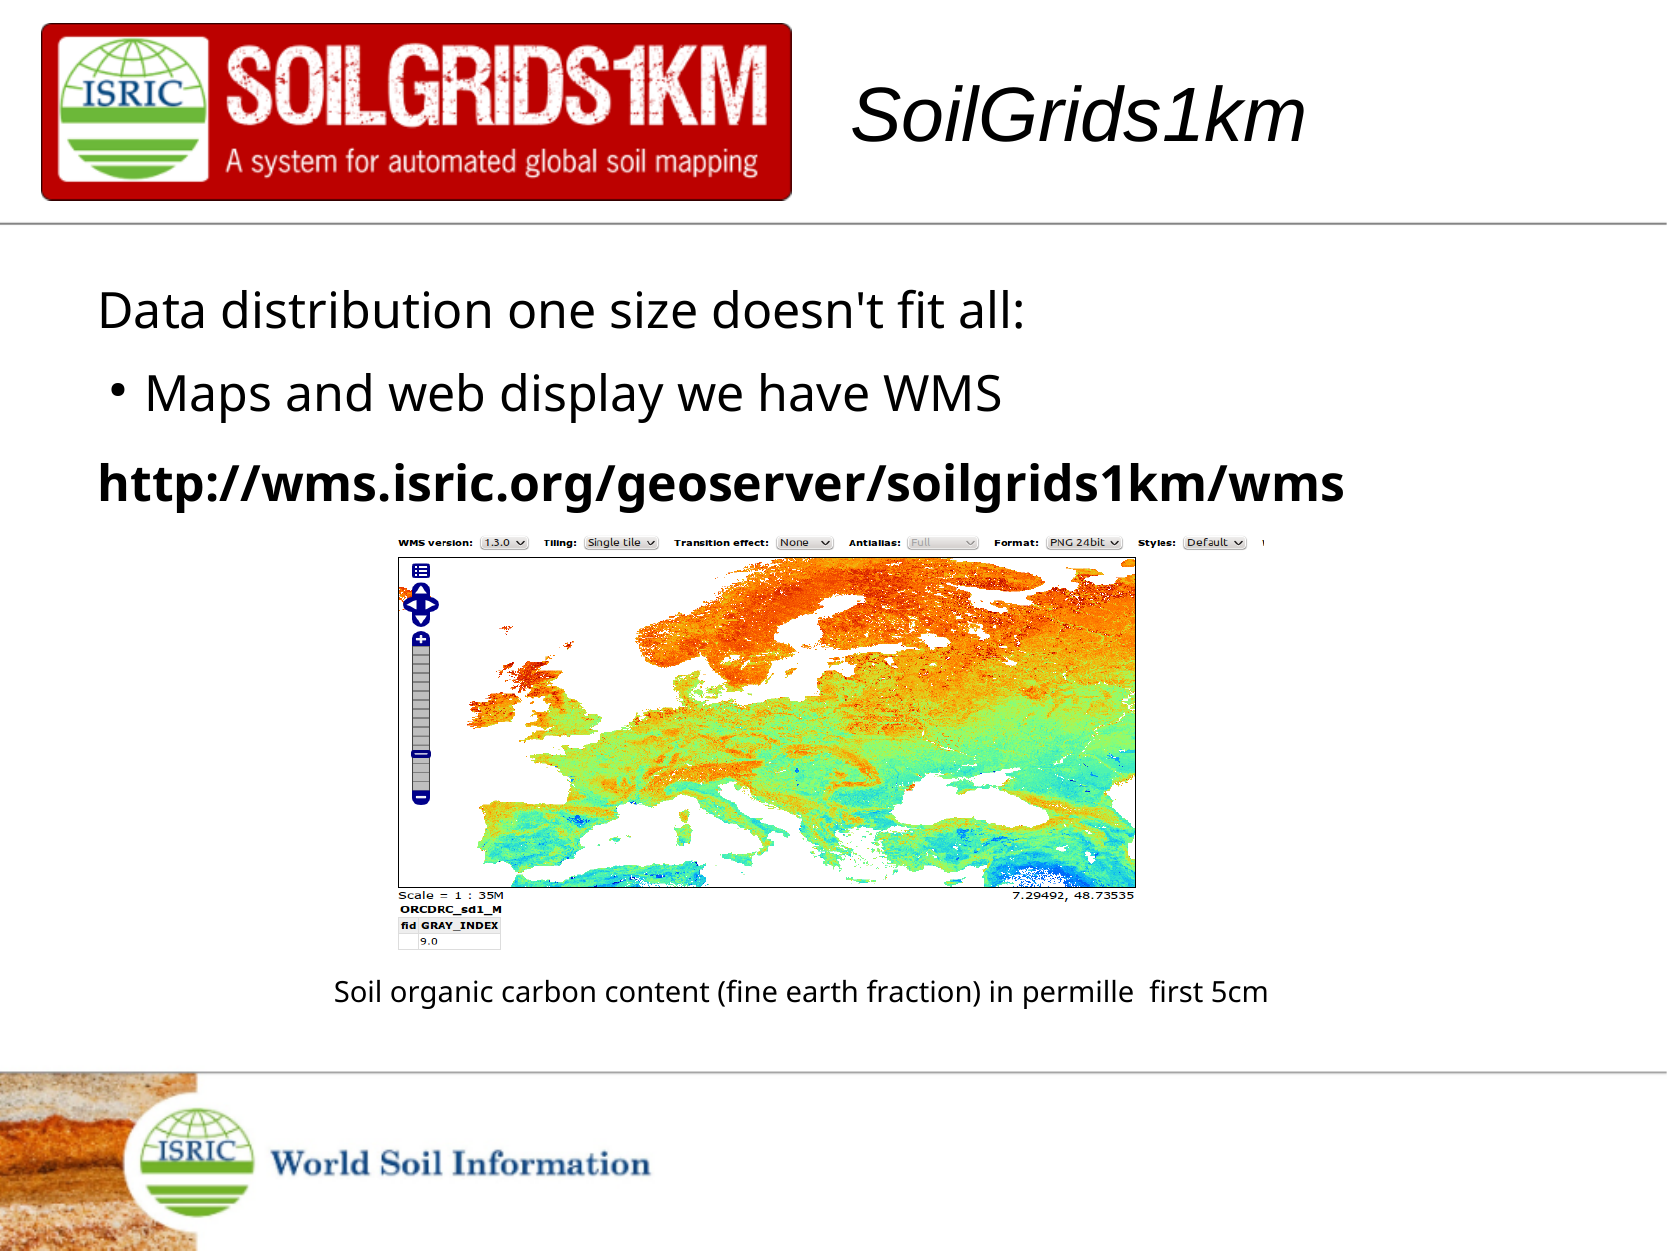

SoilGrids1km
Data distribution one size doesn't fit all:
Maps and web display we have WMS
http://wms.isric.org/geoserver/soilgrids1km/wms
Soil organic carbon content (fine earth fraction) in permille first 5cm
#